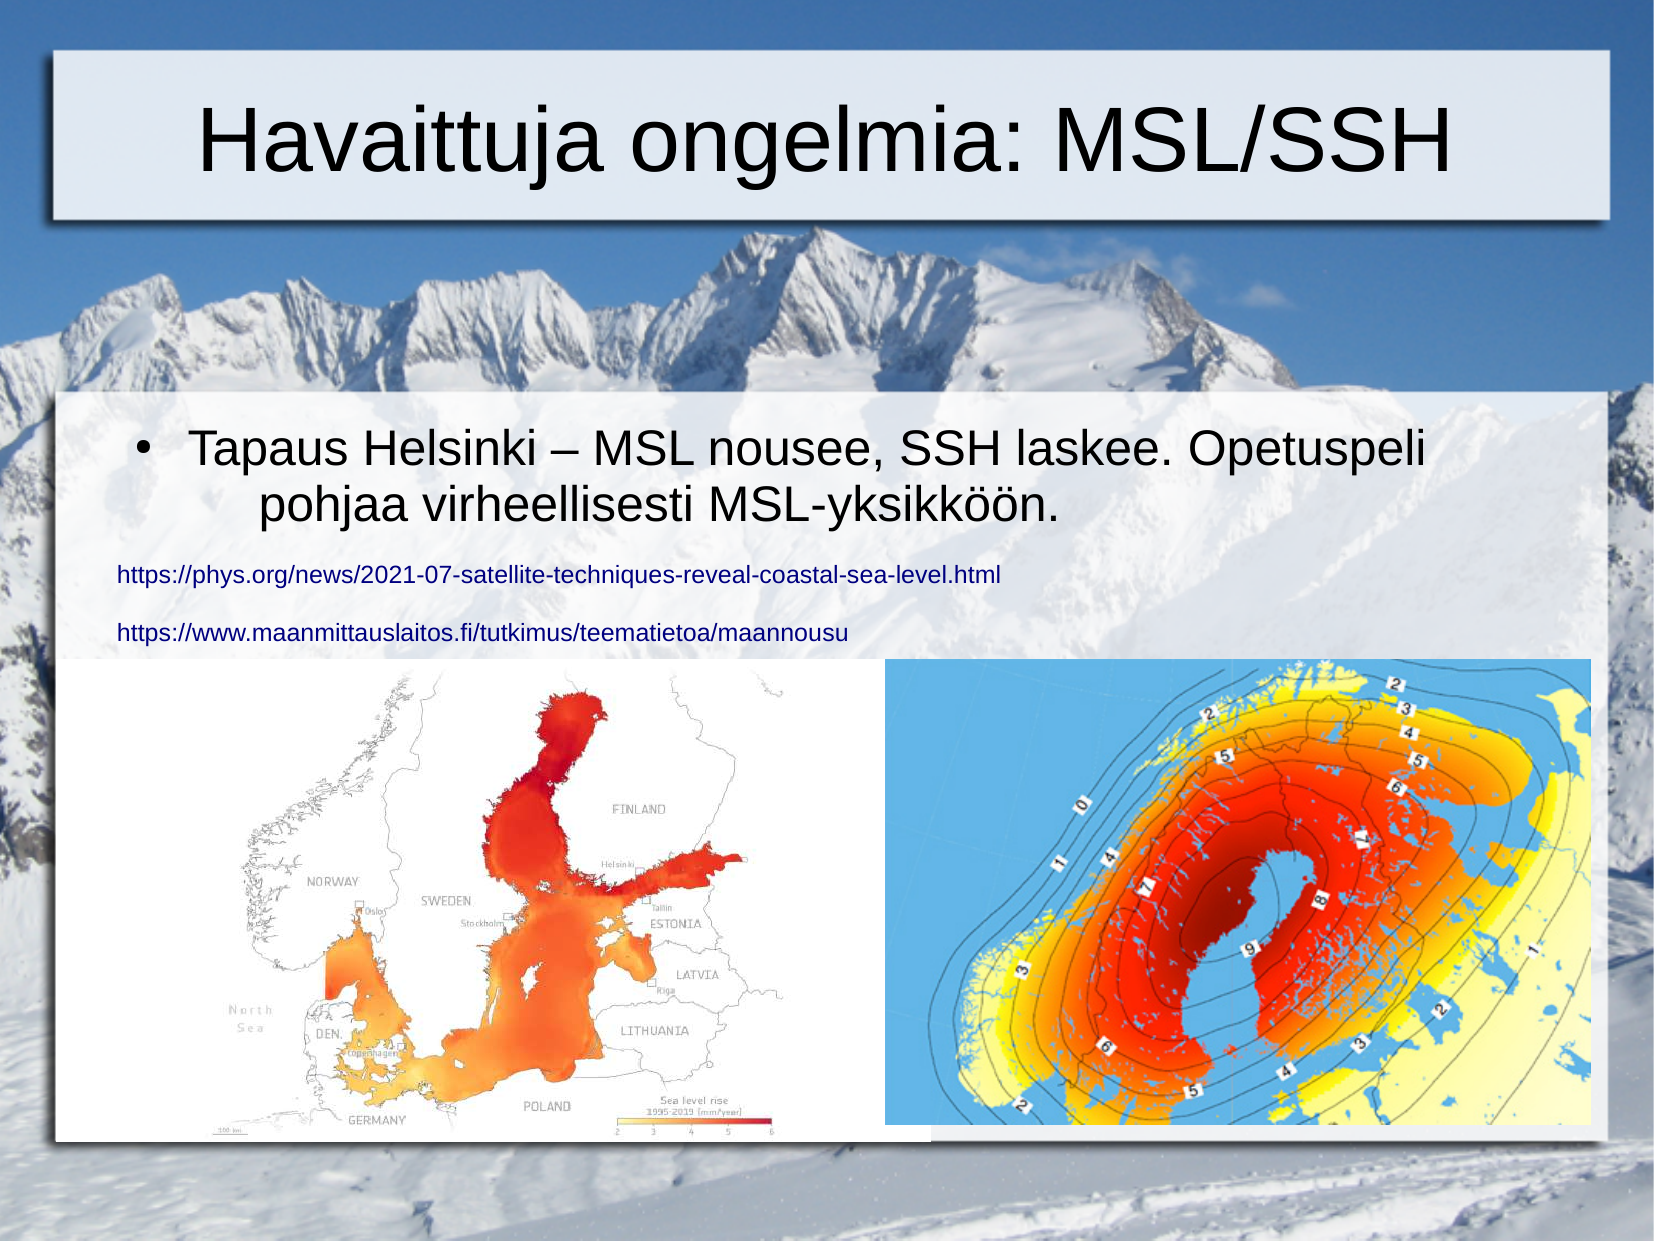

# Havaittuja ongelmia: MSL/SSH
Tapaus Helsinki – MSL nousee, SSH laskee. Opetuspeli pohjaa virheellisesti MSL-yksikköön.
https://phys.org/news/2021-07-satellite-techniques-reveal-coastal-sea-level.html
https://www.maanmittauslaitos.fi/tutkimus/teematietoa/maannousu